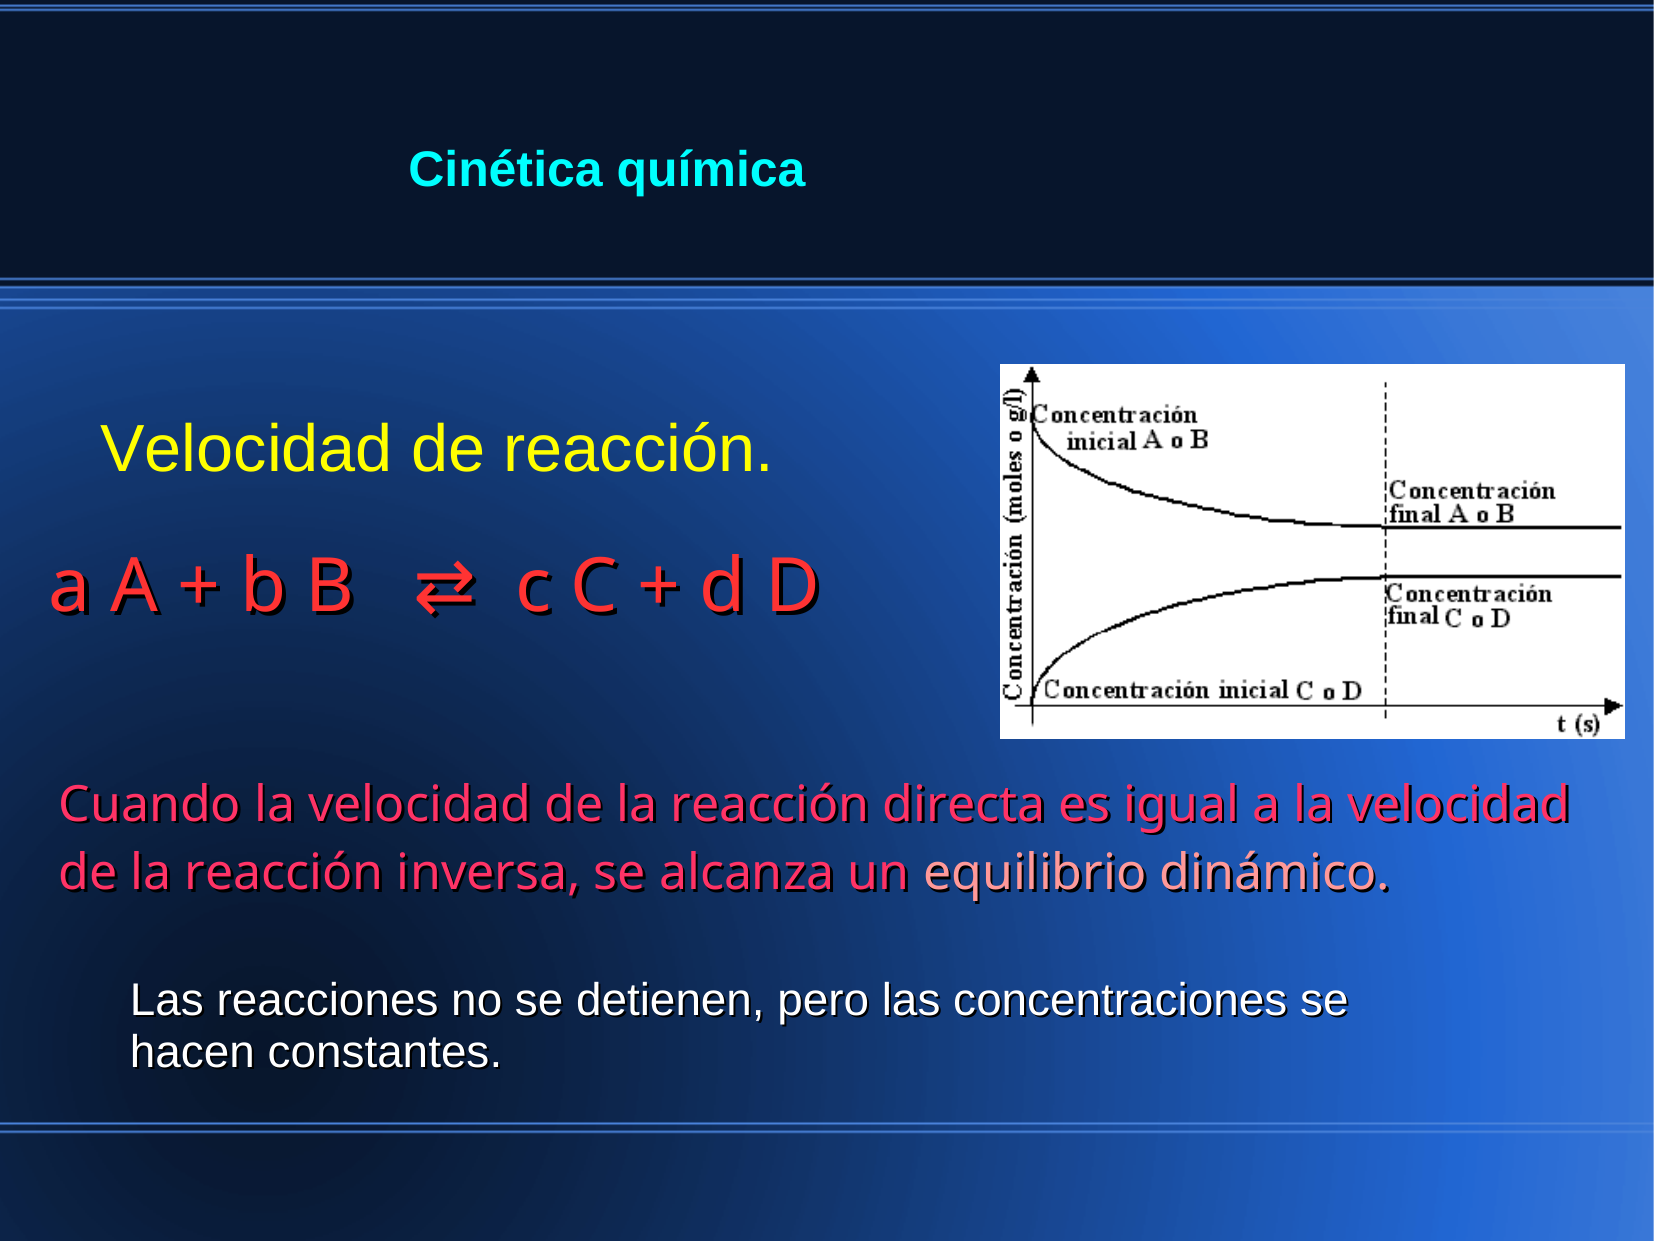

# Cinética química
Velocidad de reacción.
 a A + b B ⇄ c C + d D
Cuando la velocidad de la reacción directa es igual a la velocidad de la reacción inversa, se alcanza un equilibrio dinámico.
Las reacciones no se detienen, pero las concentraciones se hacen constantes.